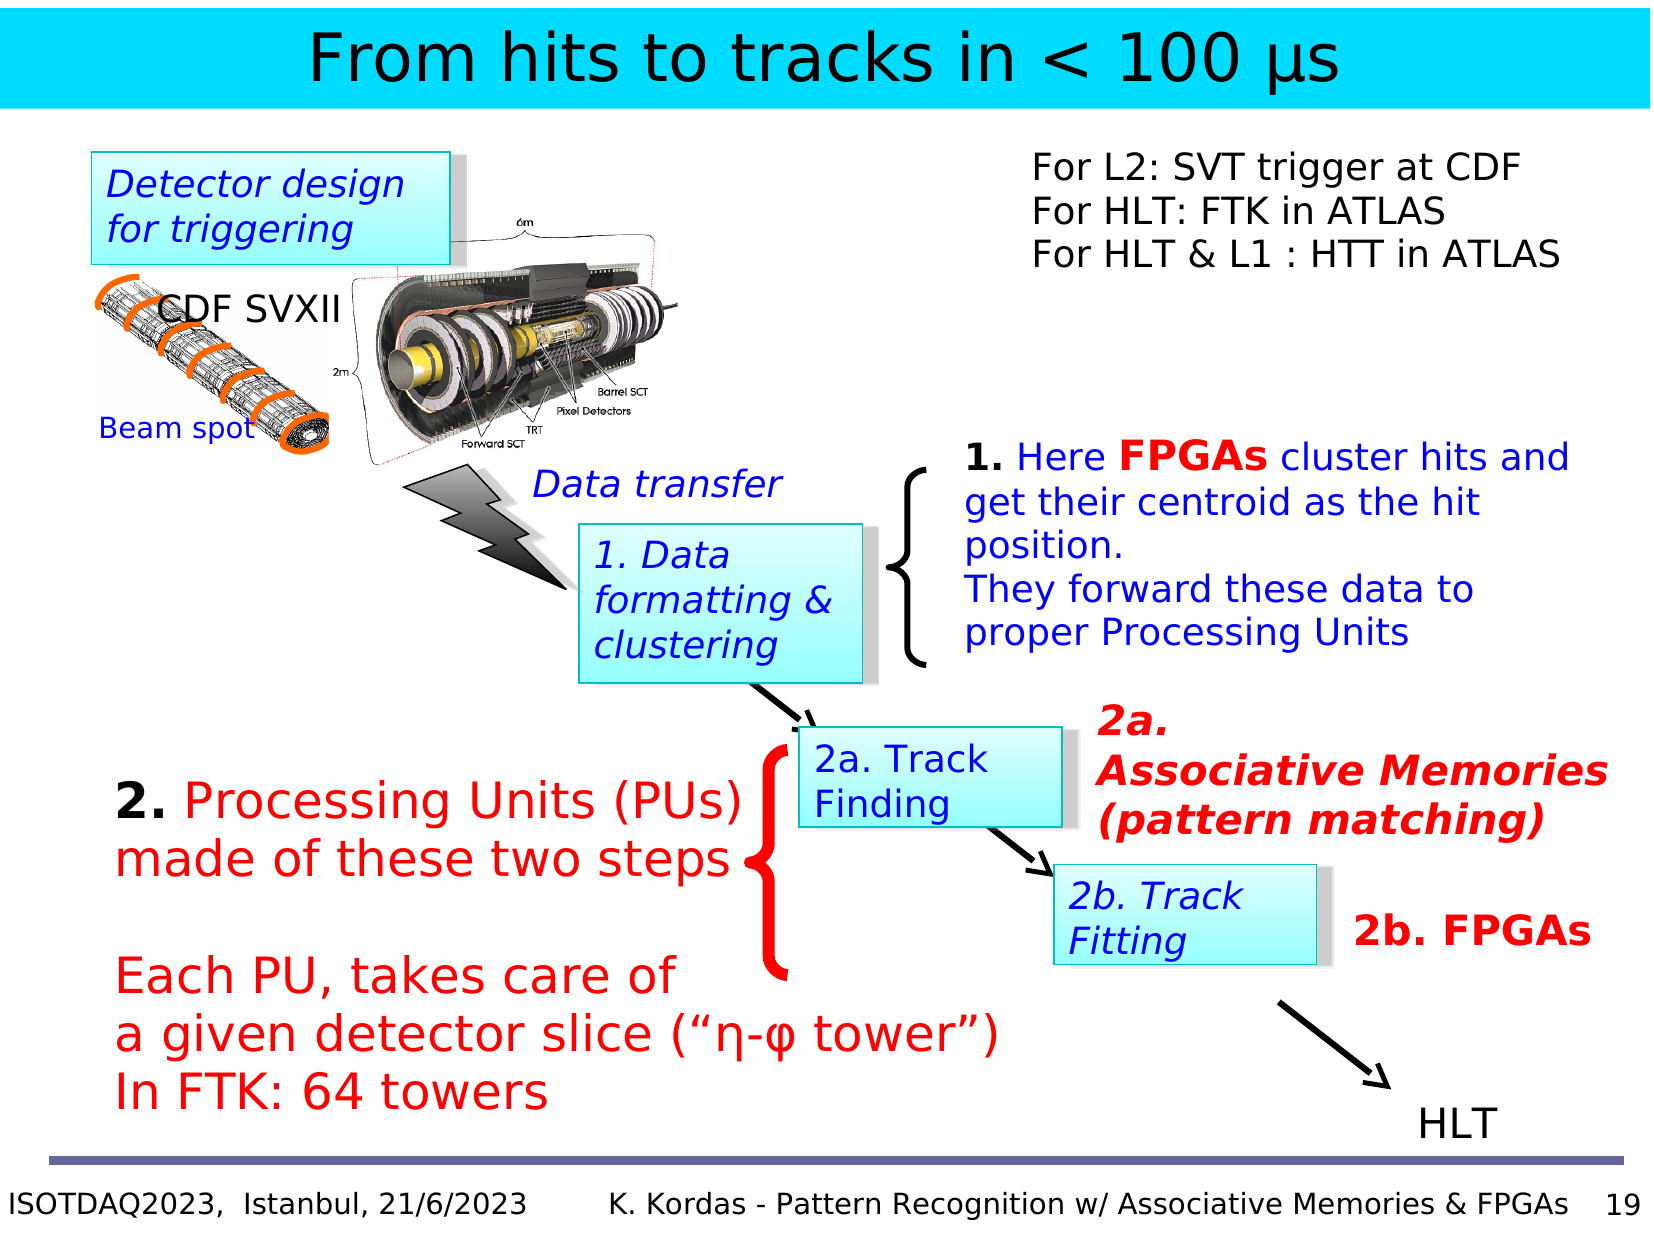

# From hits to tracks in < 100 μs
For L2: SVT trigger at CDF
For HLT: FTK in ATLAS
For HLT & L1 : HTT in ATLAS
Detector design for triggering
CDF SVXII
Beam spot
1. Here FPGAs cluster hits and get their centroid as the hit position.
They forward these data to proper Processing Units
Data transfer
1. Data formatting & clustering
2a.
Associative Memories
(pattern matching)
2a. Track Finding
2. Processing Units (PUs)
made of these two steps
Each PU, takes care of
a given detector slice (“η-φ tower”)
In FTK: 64 towers
2b. Track
Fitting
2b. FPGAs
HLT
ISOTDAQ2023, Istanbul, 21/6/2023
K. Kordas - Pattern Recognition w/ Associative Memories & FPGAs
19